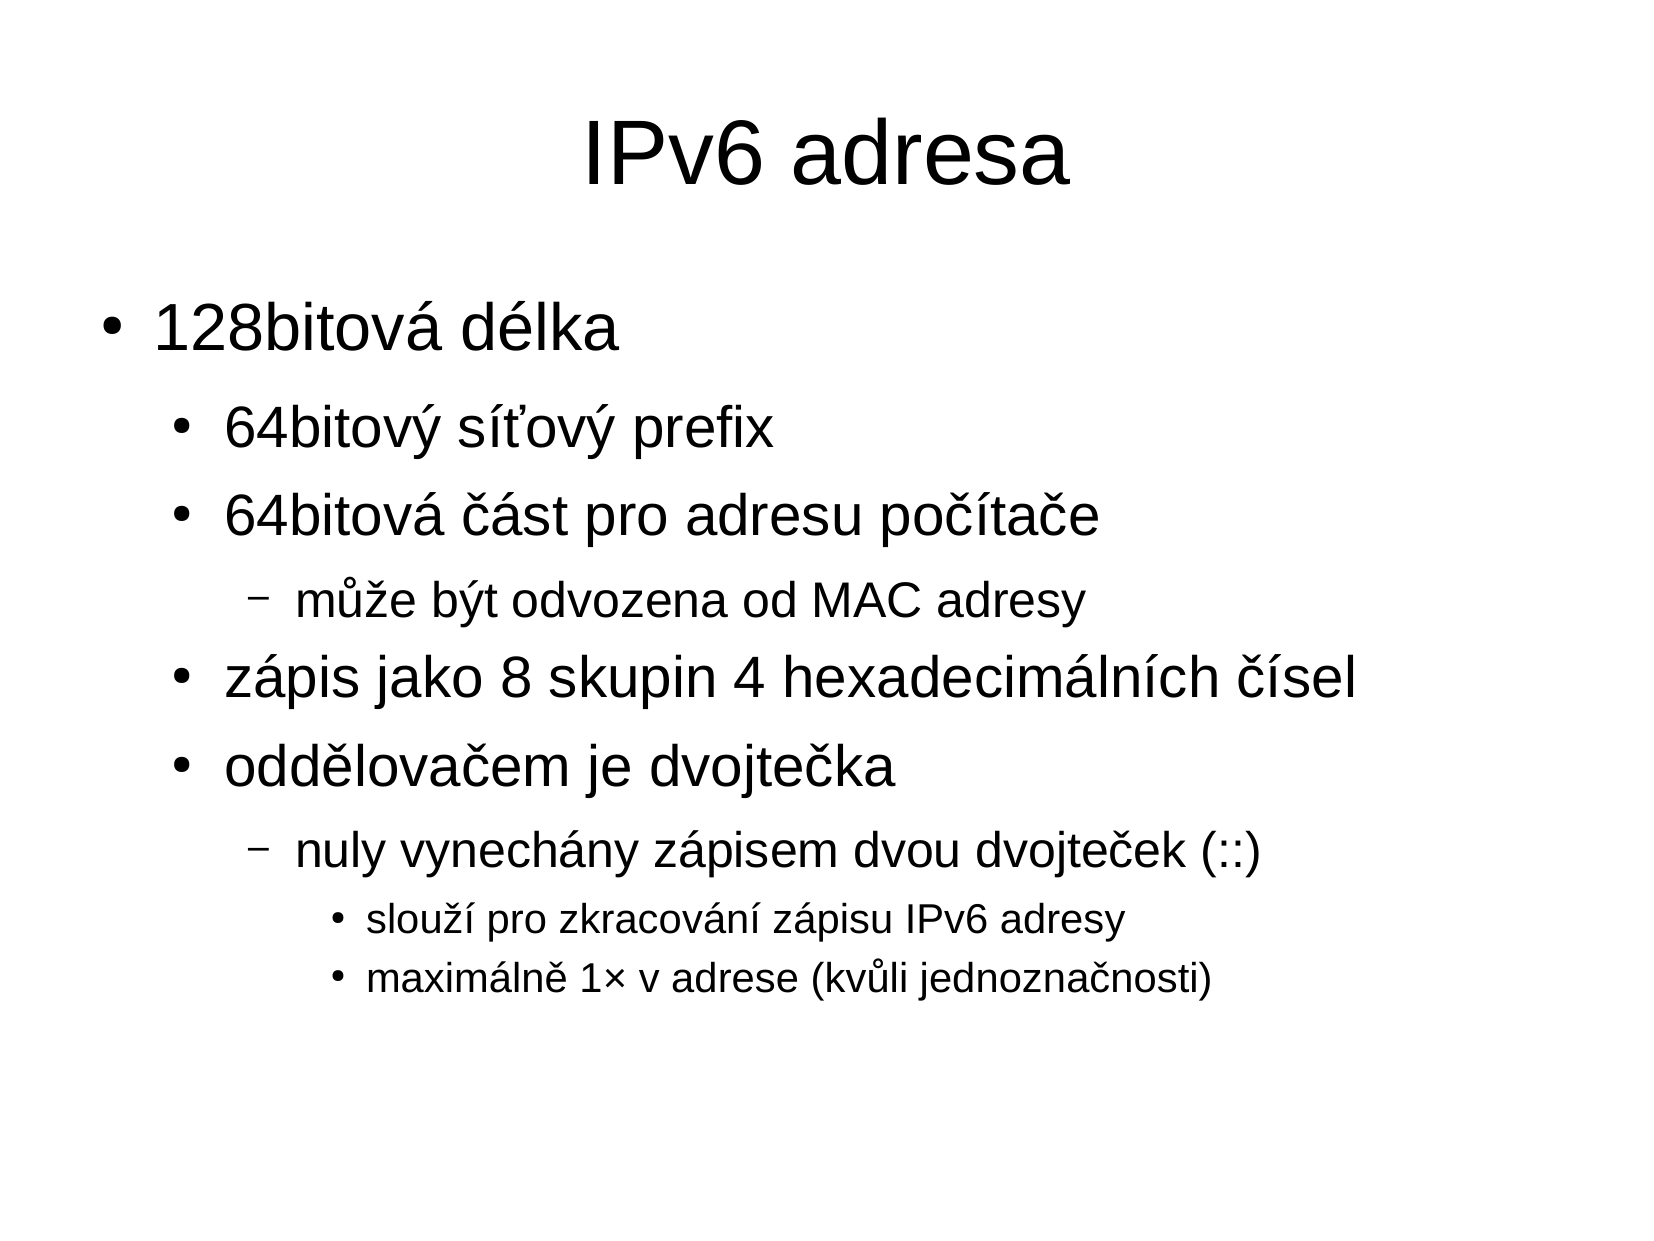

# IPv6 adresa
128bitová délka
64bitový síťový prefix
64bitová část pro adresu počítače
může být odvozena od MAC adresy
zápis jako 8 skupin 4 hexadecimálních čísel
oddělovačem je dvojtečka
nuly vynechány zápisem dvou dvojteček (::)
slouží pro zkracování zápisu IPv6 adresy
maximálně 1× v adrese (kvůli jednoznačnosti)